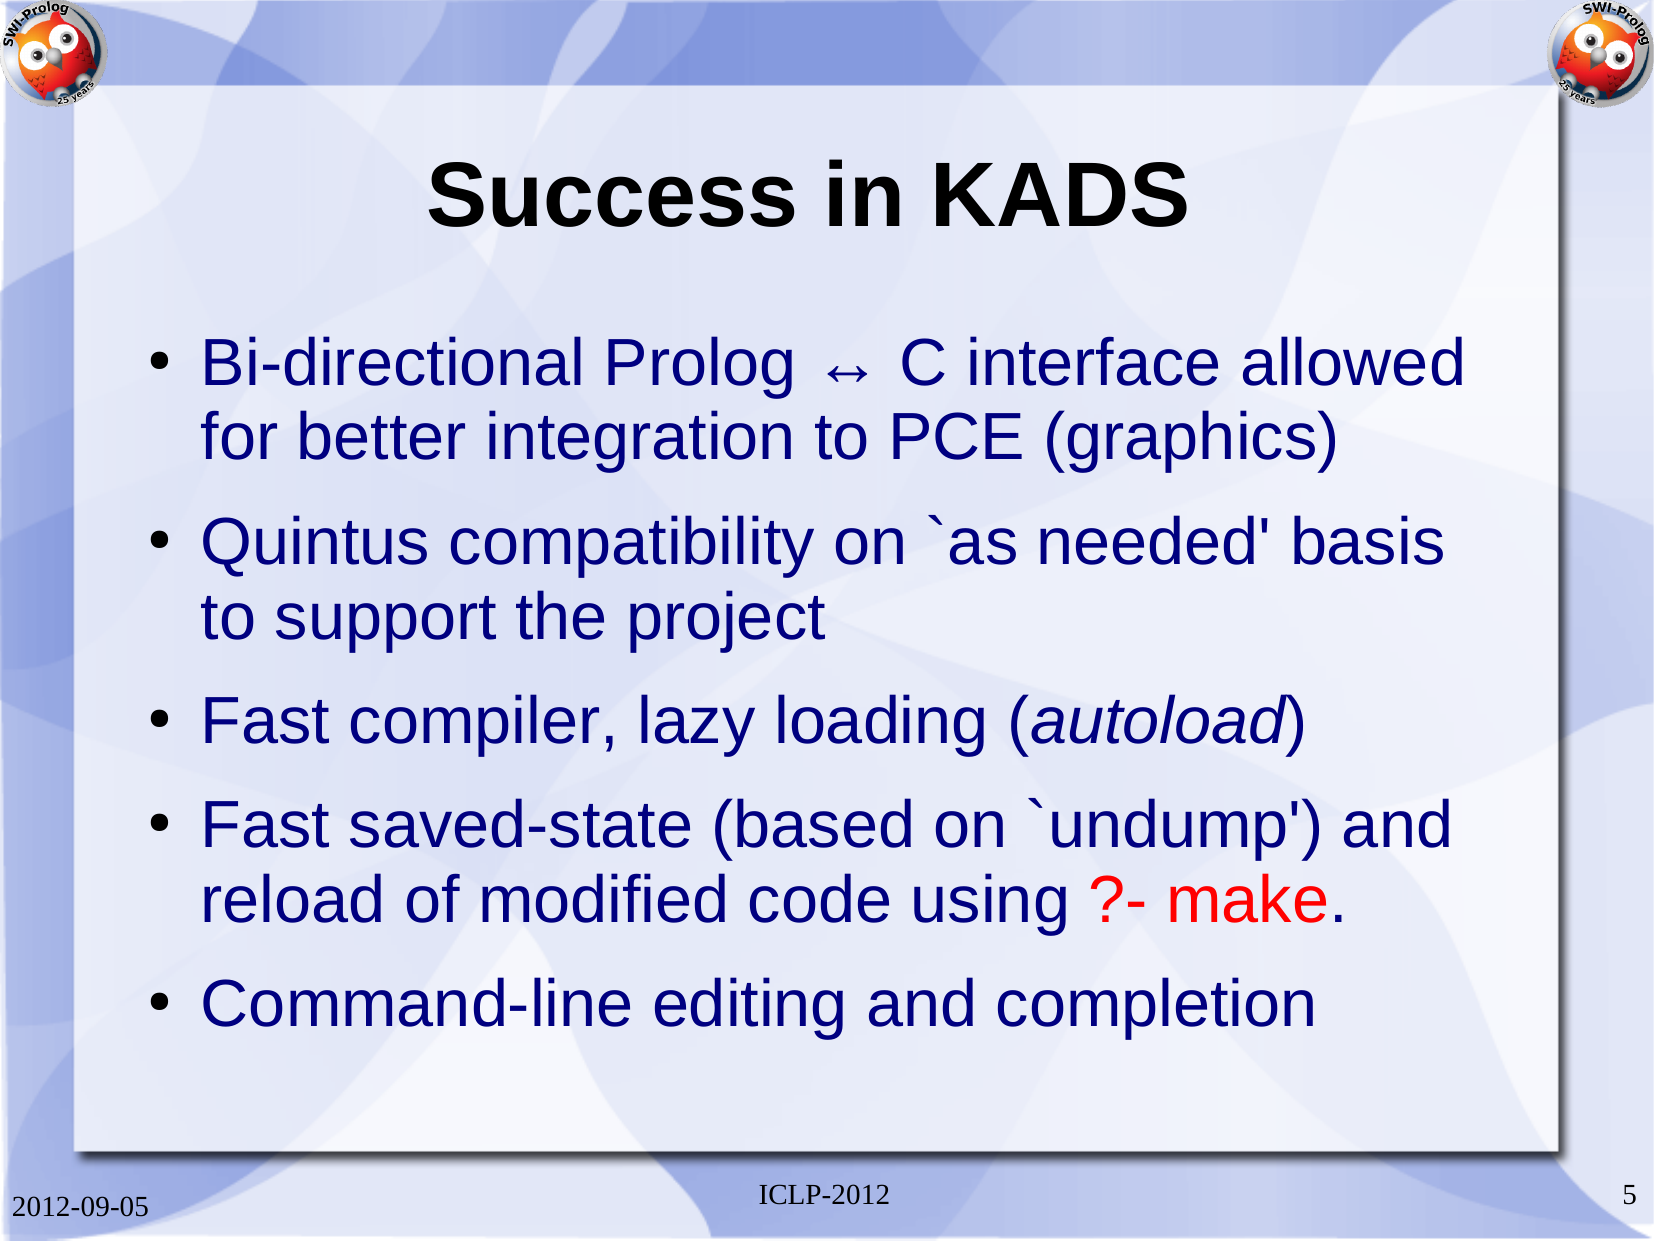

# Success in KADS
Bi-directional Prolog ↔ C interface allowed for better integration to PCE (graphics)
Quintus compatibility on `as needed' basis to support the project
Fast compiler, lazy loading (autoload)
Fast saved-state (based on `undump') and reload of modified code using ?- make.
Command-line editing and completion
ICLP-2012
5
2012-09-05